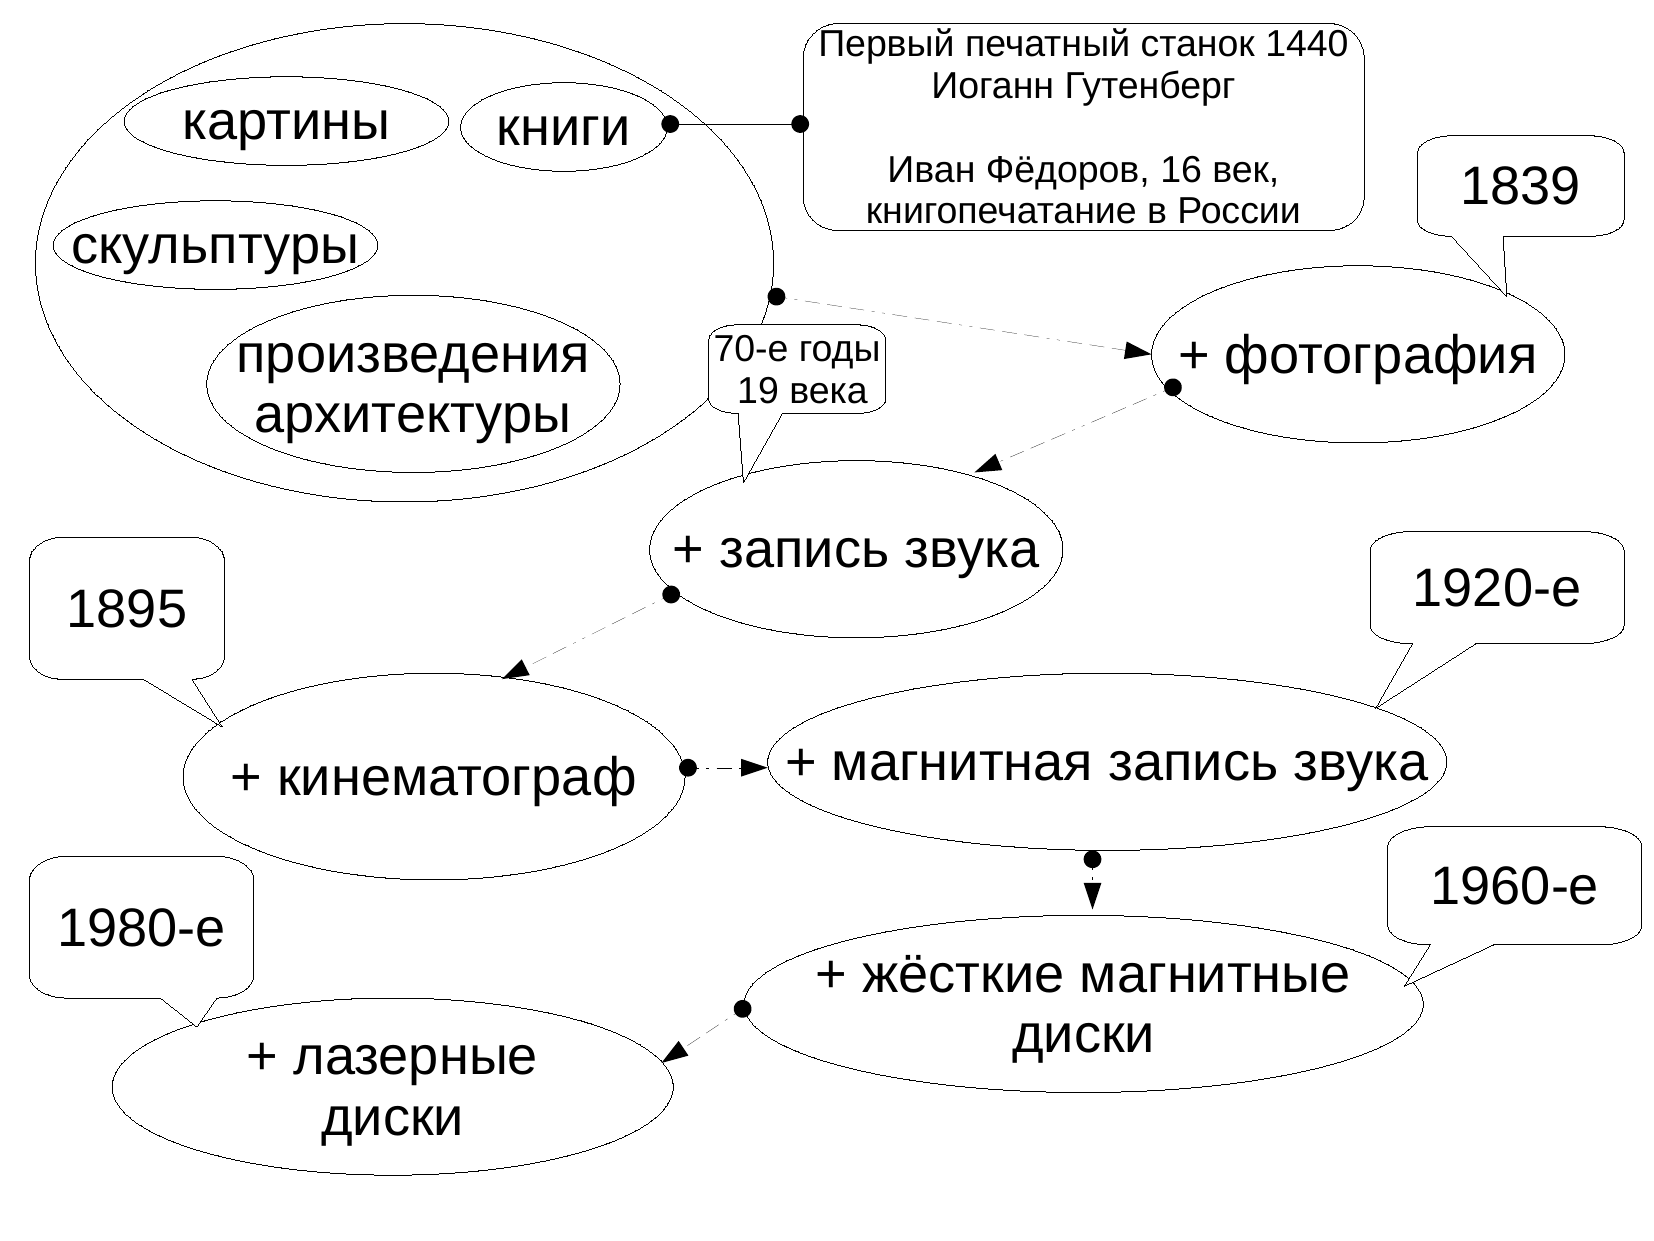

Первый печатный станок 1440
Иоганн Гутенберг
Иван Фёдоров, 16 век,
книгопечатание в России
картины
книги
1839
скульптуры
+ фотография
произведения
архитектуры
70-е годы
 19 века
+ запись звука
1920-е
1895
+ кинематограф
+ магнитная запись звука
1960-е
1980-е
+ жёсткие магнитные
диски
+ лазерные
диски